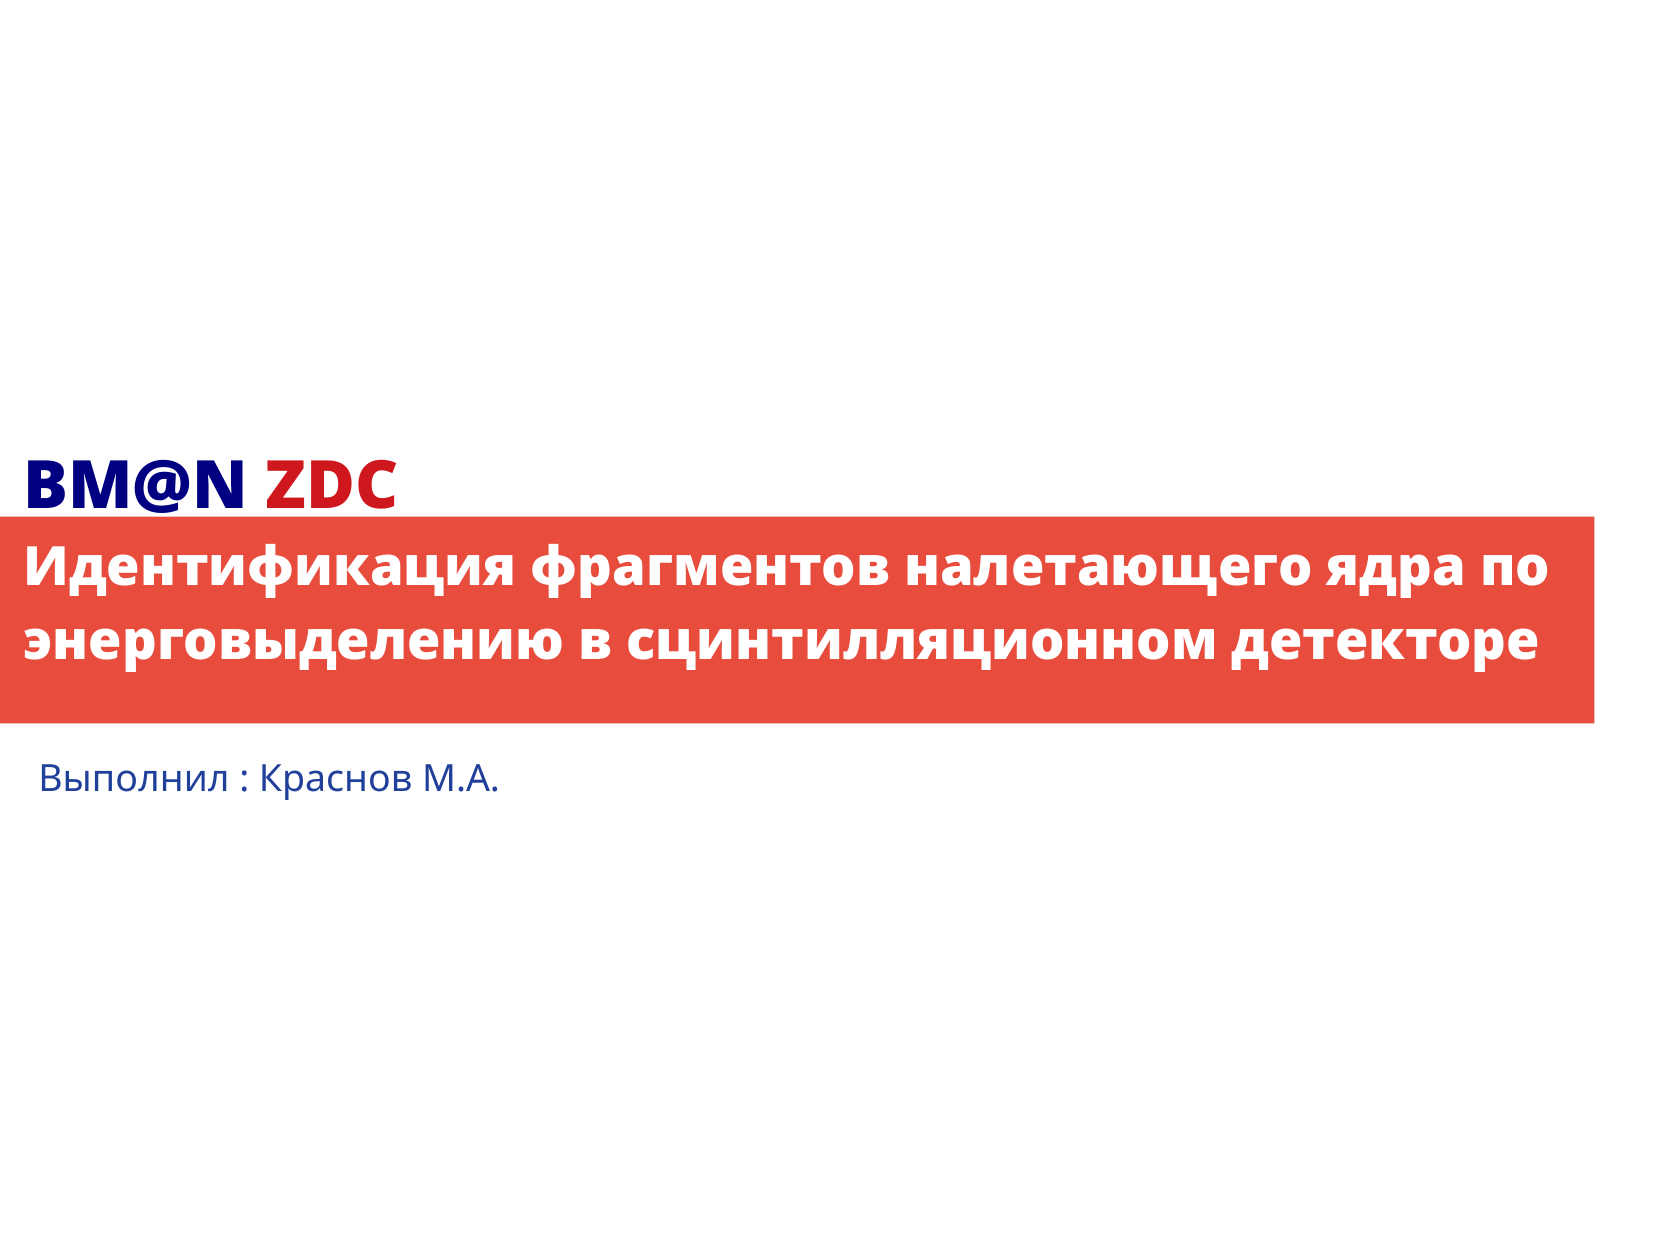

# BM@N ZDC Идентификация фрагментов налетающего ядра по энерговыделению в сцинтилляционном детекторе
Выполнил : Краснов М.А.